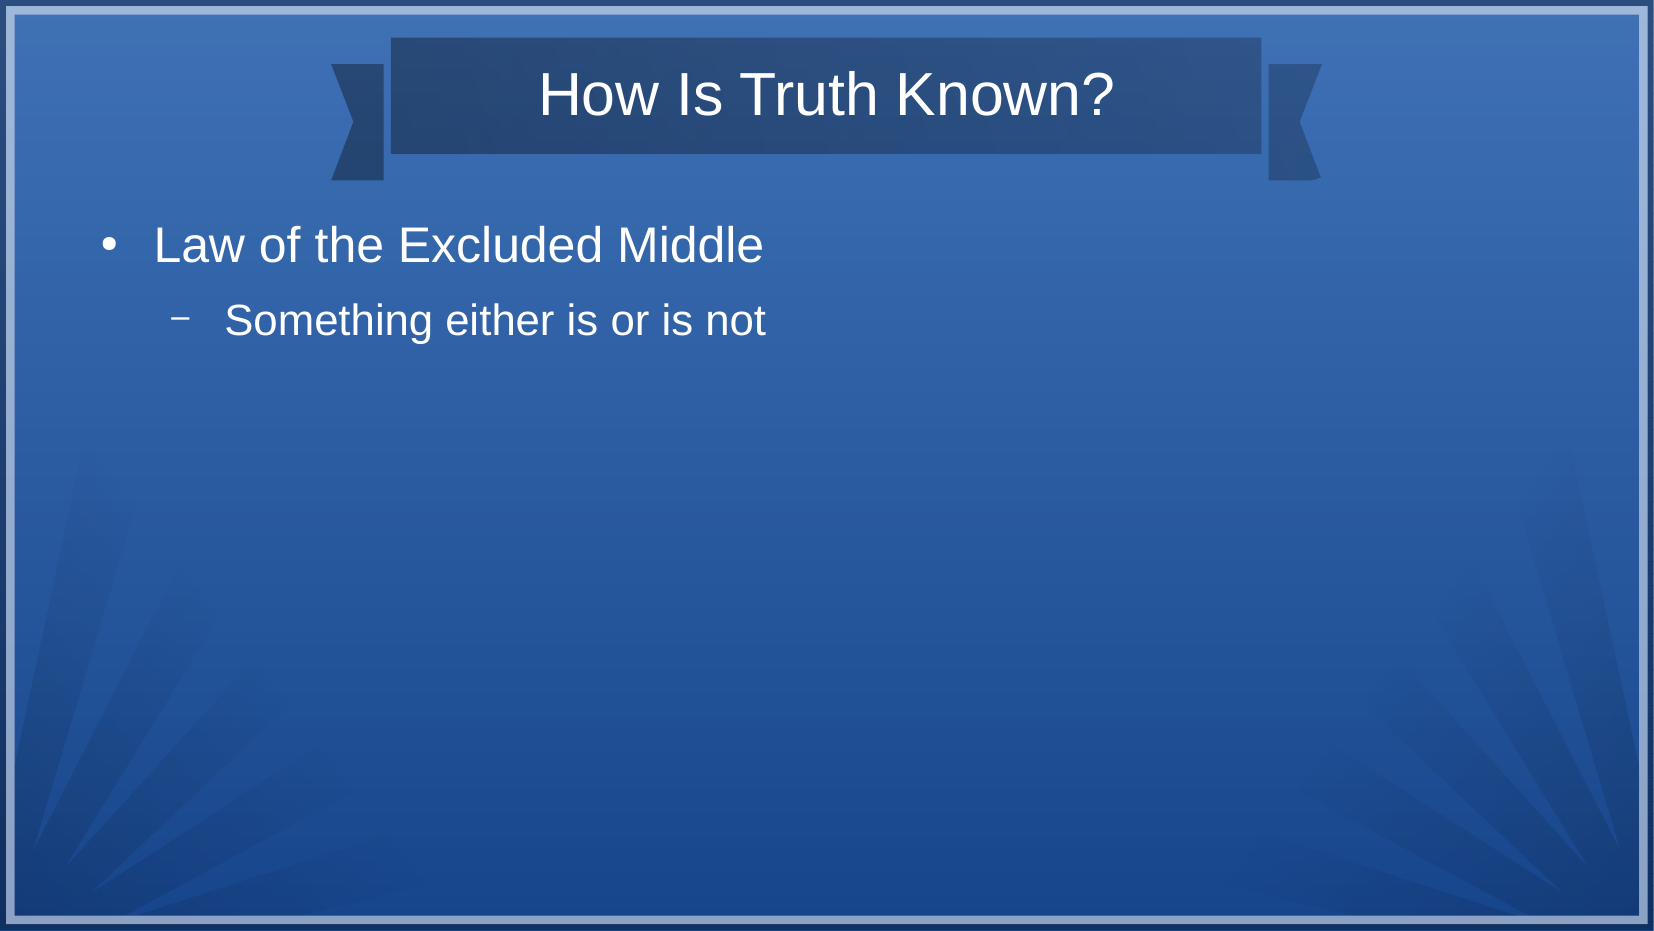

# How Is Truth Known?
Law of the Excluded Middle
Something either is or is not